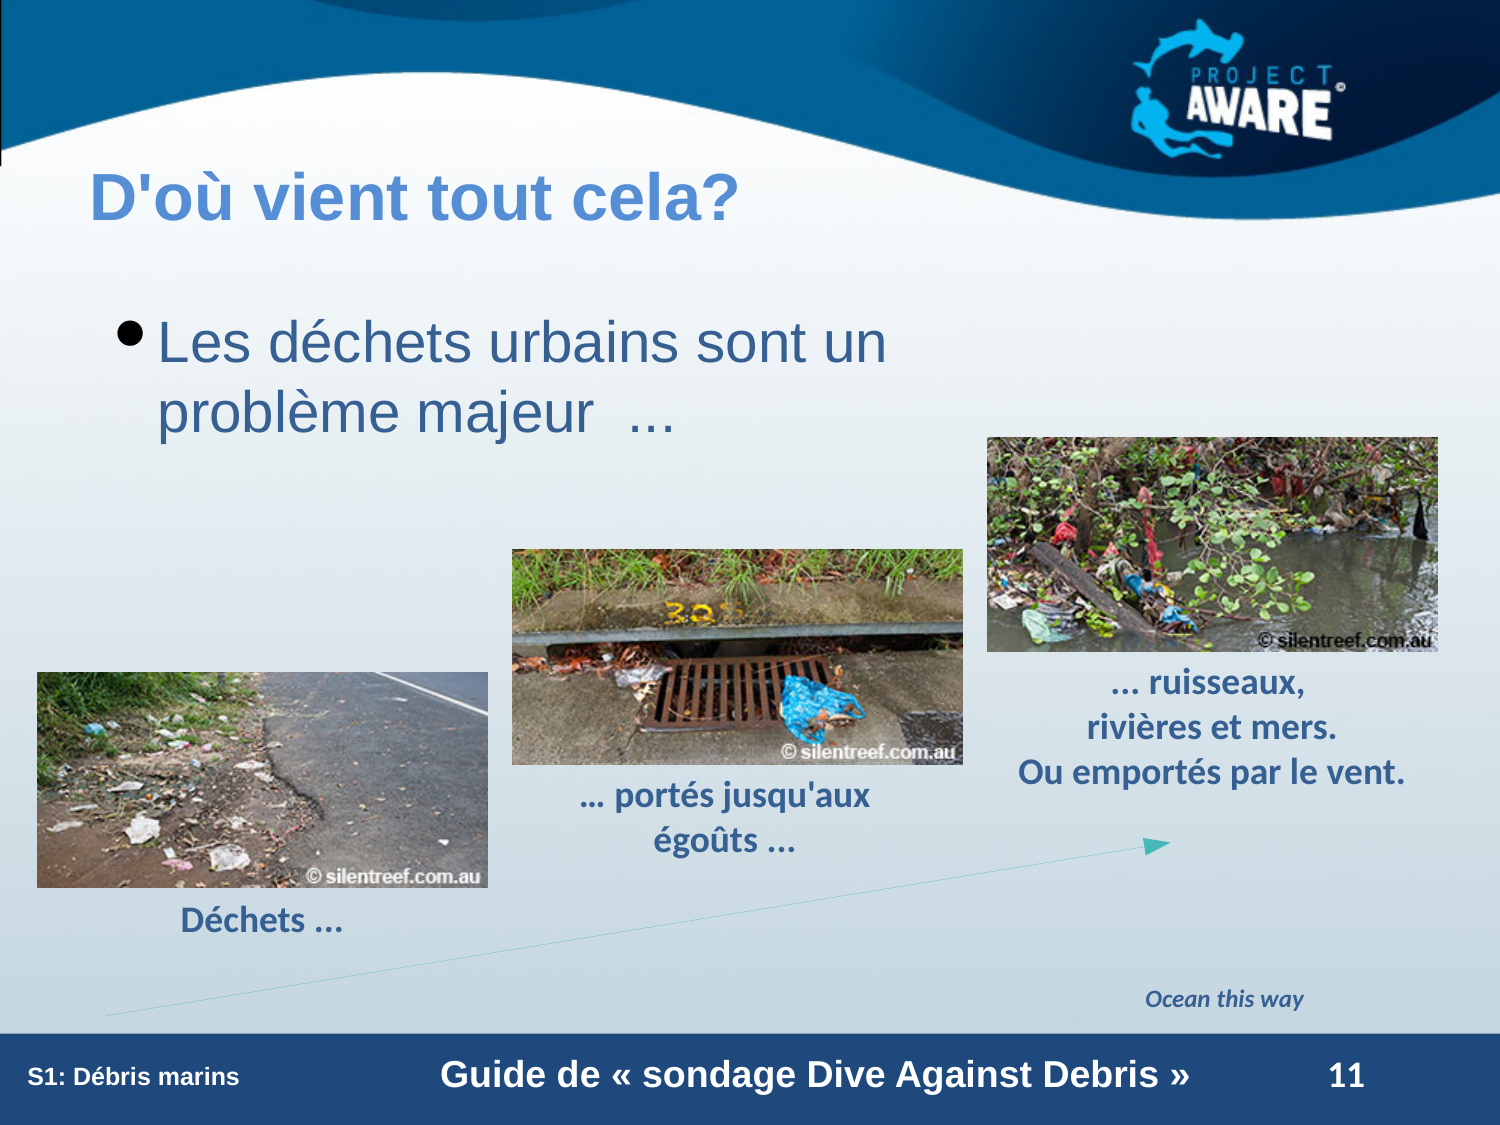

D'où vient tout cela?
Les déchets urbains sont un
problème majeur ...
... ruisseaux,
rivières et mers.
Ou emportés par le vent.
… portés jusqu'aux égoûts ...
Déchets ...
Ocean this way
Guide de « sondage Dive Against Debris »
S1: Débris marins